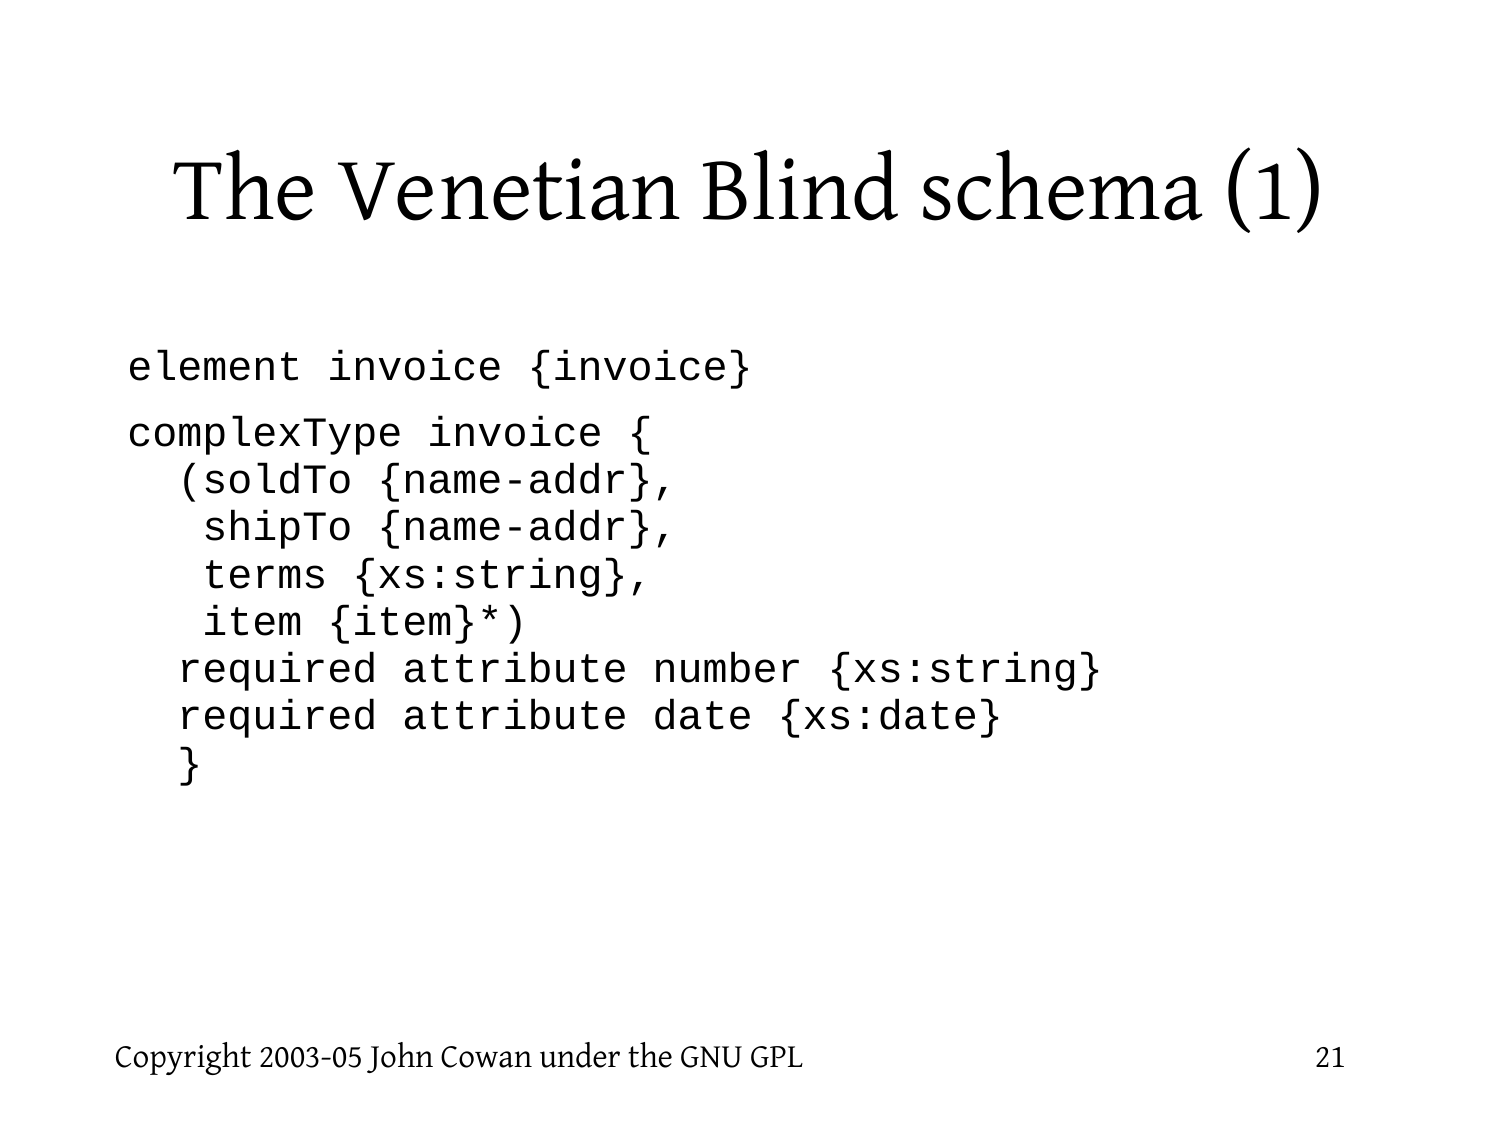

# The Venetian Blind schema (1)
element invoice {invoice}
complexType invoice {
 (soldTo {name-addr},
 shipTo {name-addr},
 terms {xs:string},
 item {item}*)
 required attribute number {xs:string}
 required attribute date {xs:date}
 }